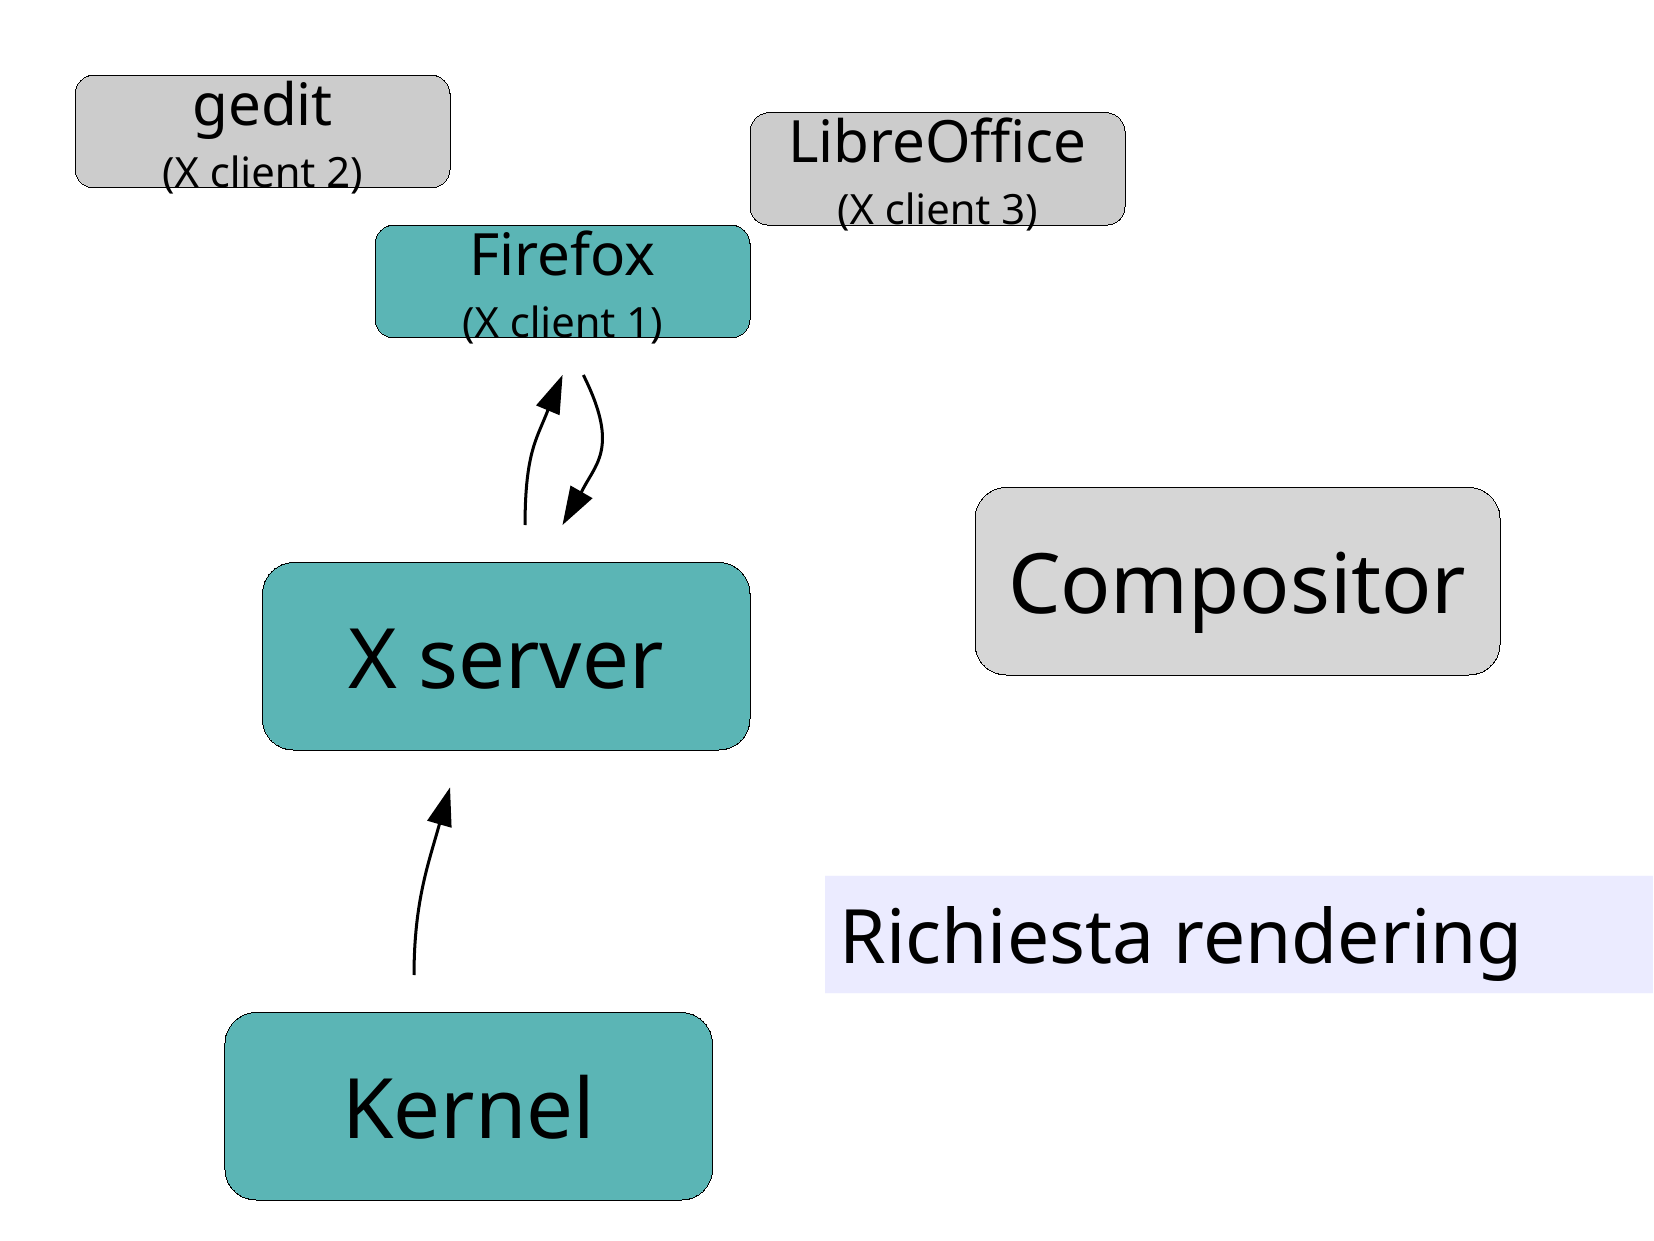

gedit
(X client 2)
LibreOffice
(X client 3)
Firefox
(X client 1)
Compositor
X server
Richiesta rendering
Kernel